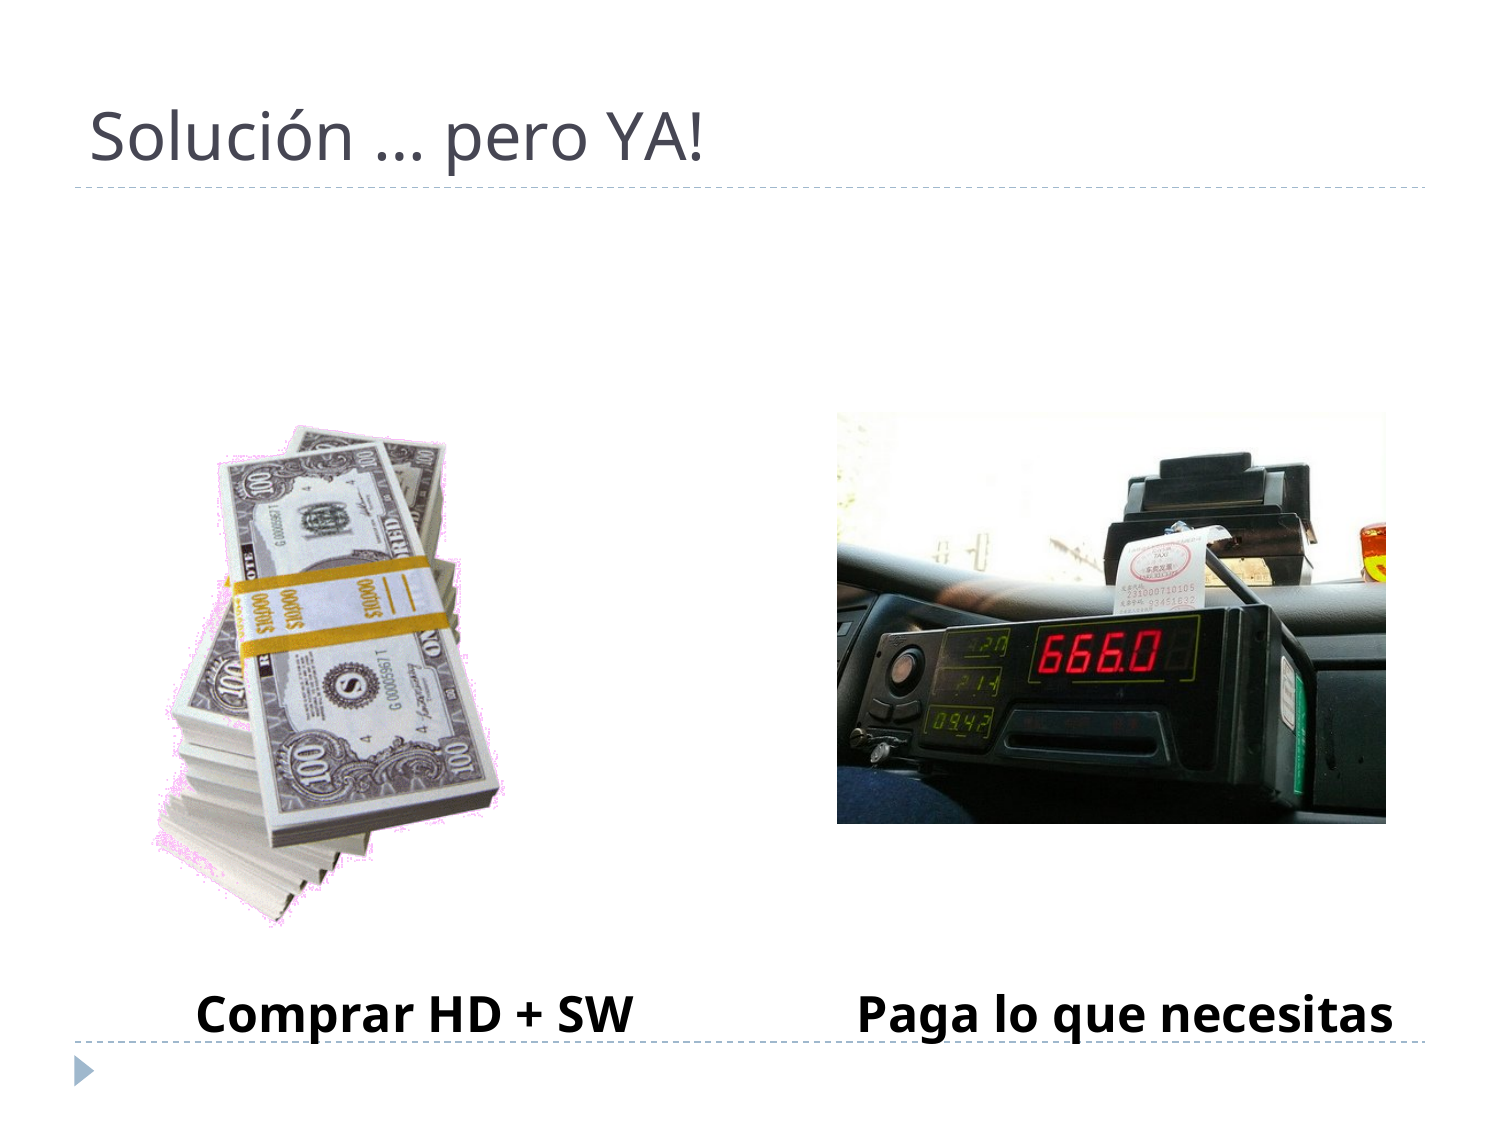

# Solución … pero YA!
Comprar HD + SW
Paga lo que necesitas